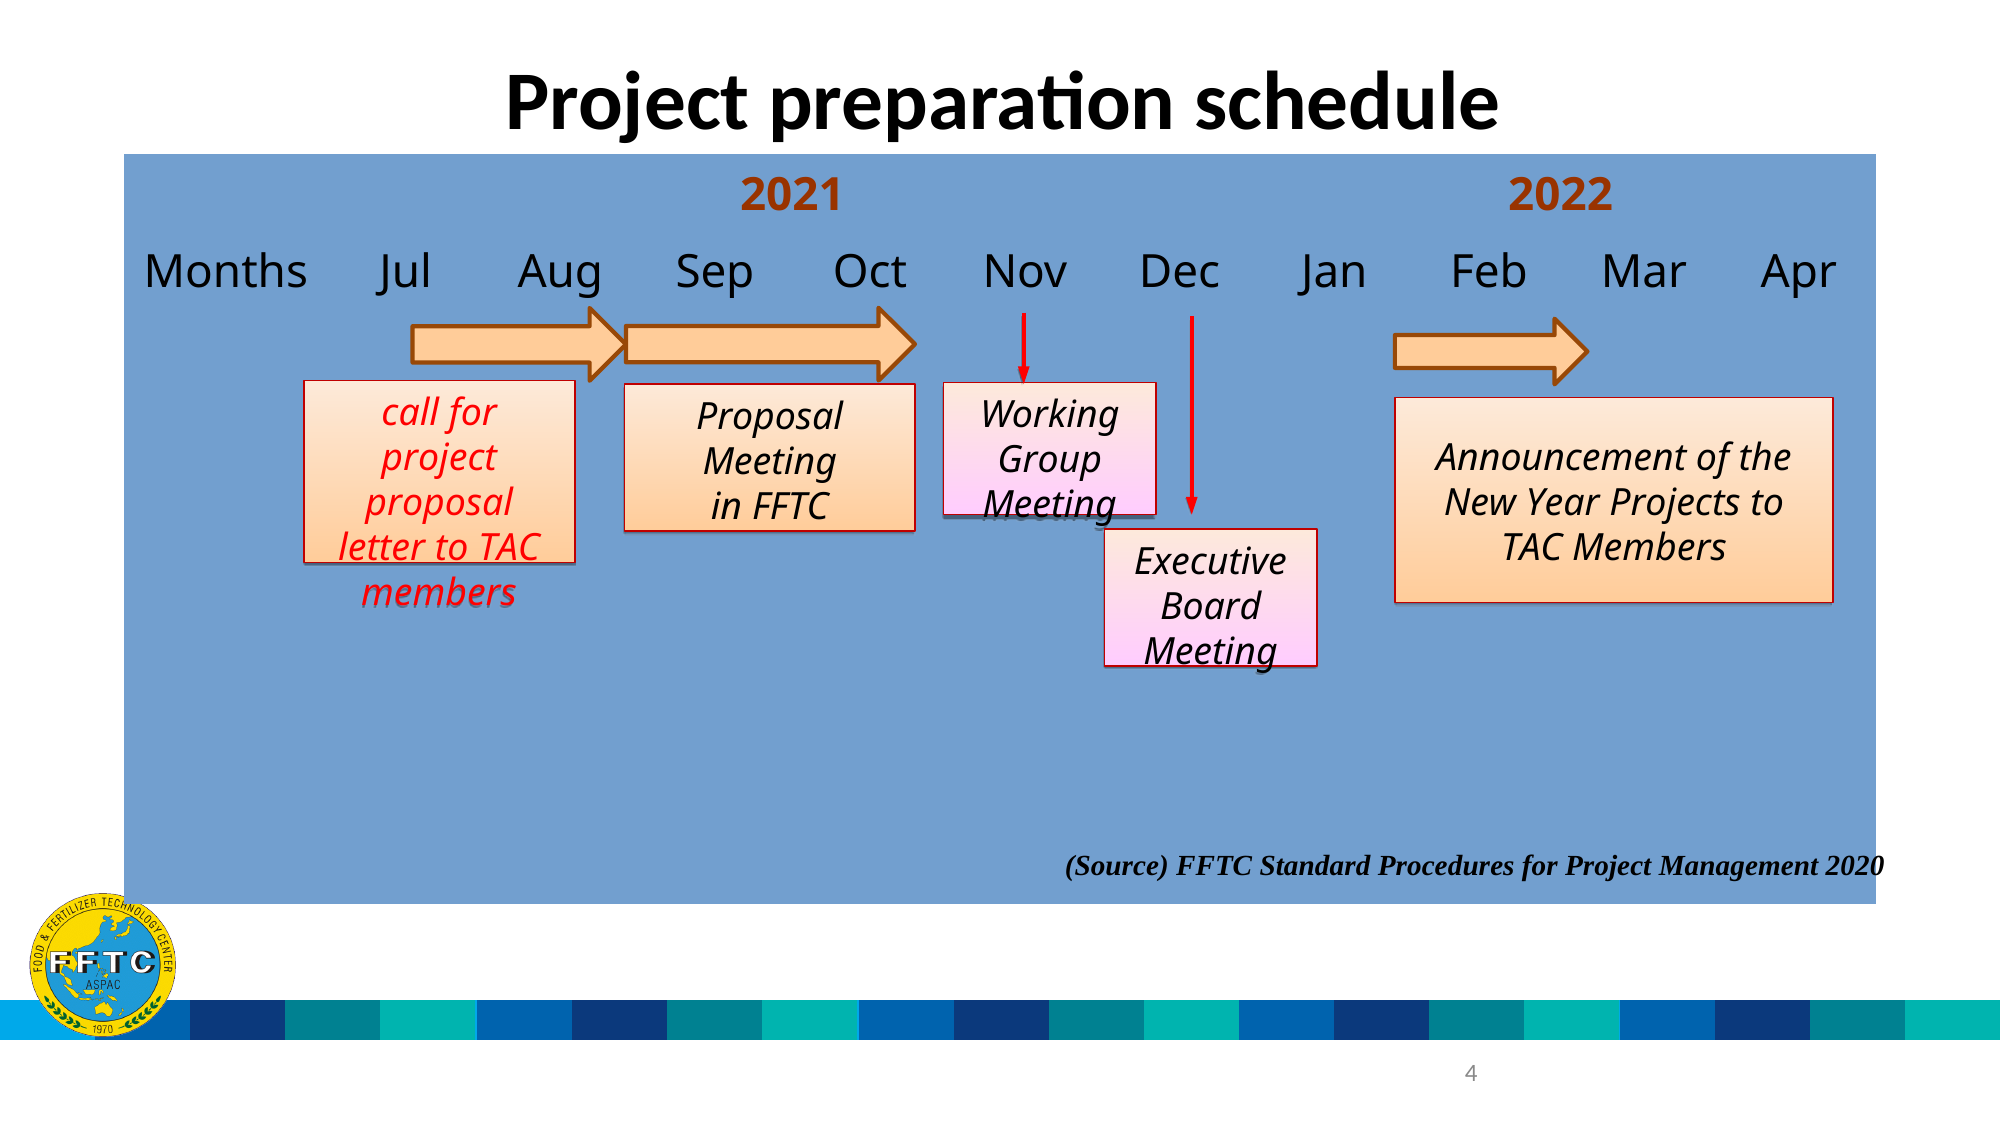

Project preparation schedule
| | 2021 | | | | | | 2022 | | | |
| --- | --- | --- | --- | --- | --- | --- | --- | --- | --- | --- |
| Months | Jul | Aug | Sep | Oct | Nov | Dec | Jan | Feb | Mar | Apr |
| | | | | | | | | | | |
call for project proposal letter to TAC members
Working Group Meeting
Proposal Meeting
in FFTC
Announcement of the New Year Projects to TAC Members
Executive
Board Meeting
(Source) FFTC Standard Procedures for Project Management 2020